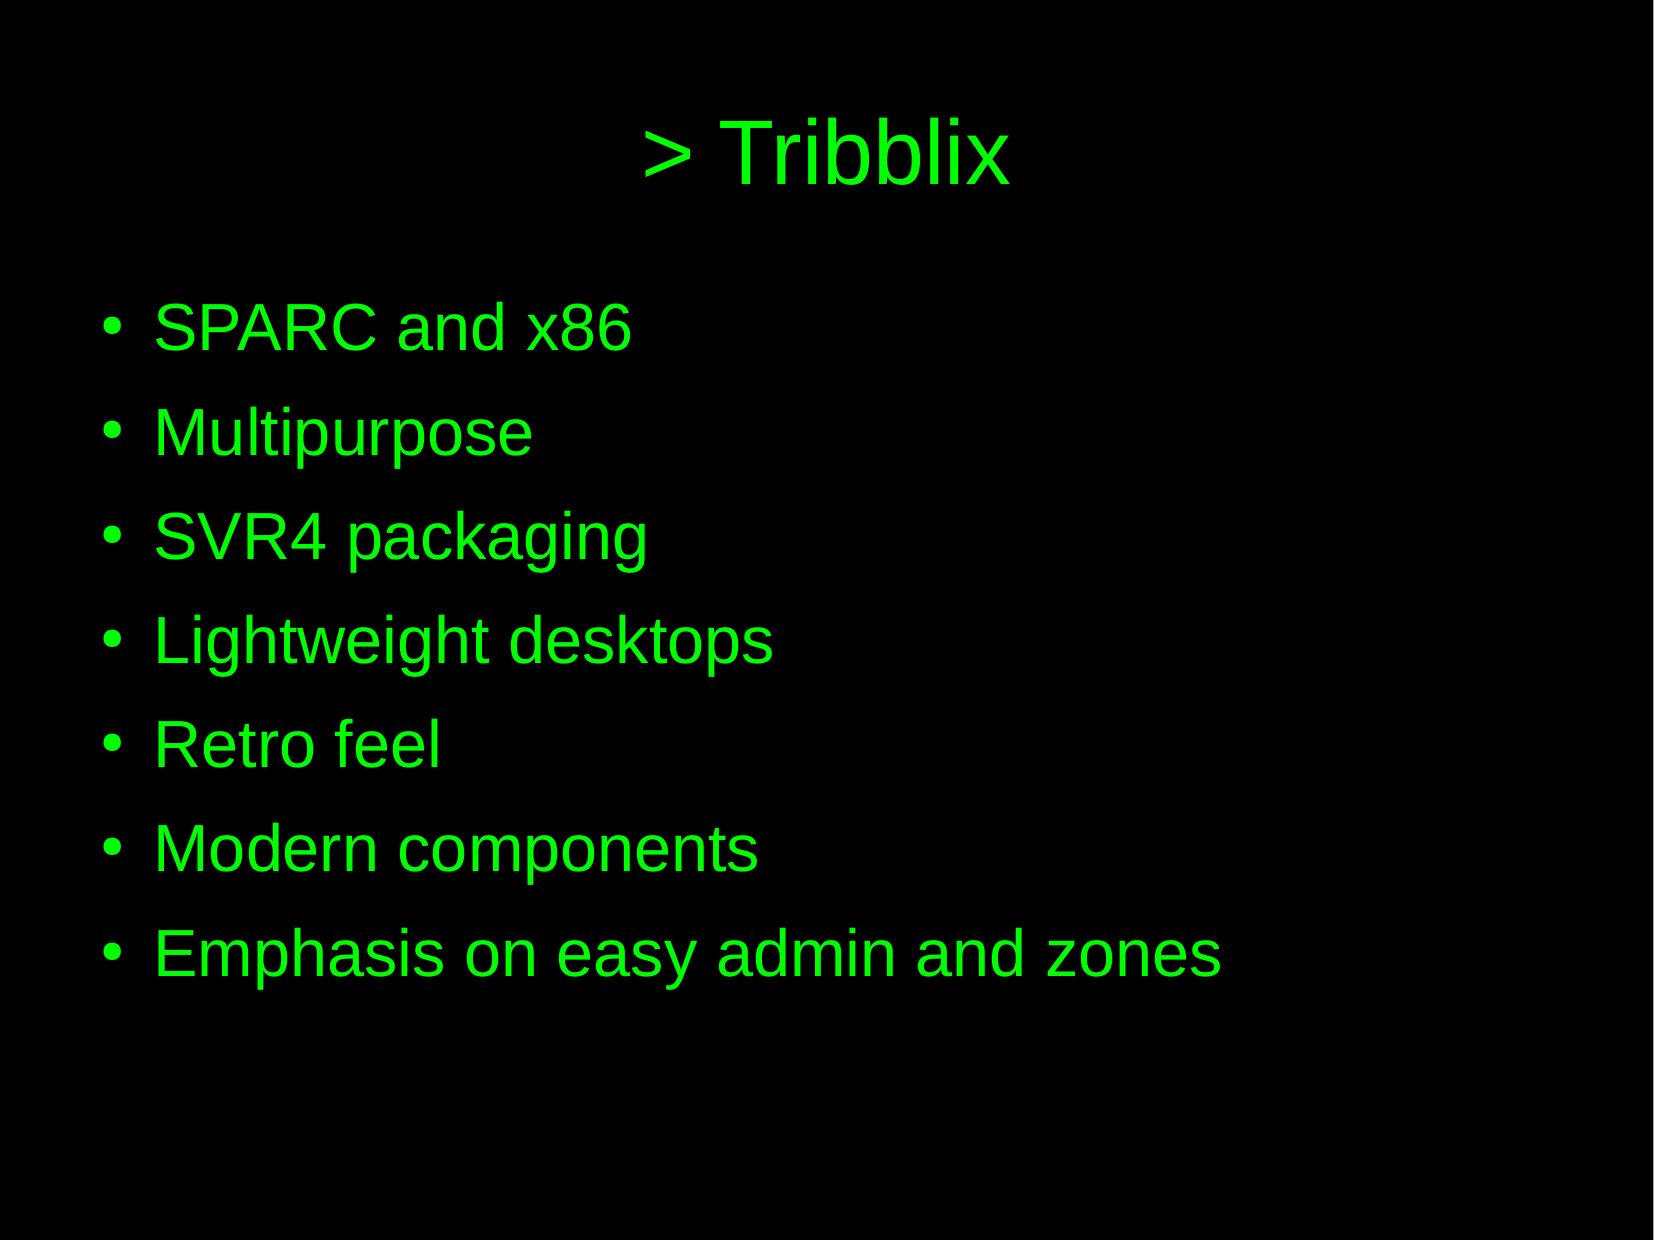

# > Tribblix
SPARC and x86
Multipurpose
SVR4 packaging
Lightweight desktops
Retro feel
Modern components
Emphasis on easy admin and zones